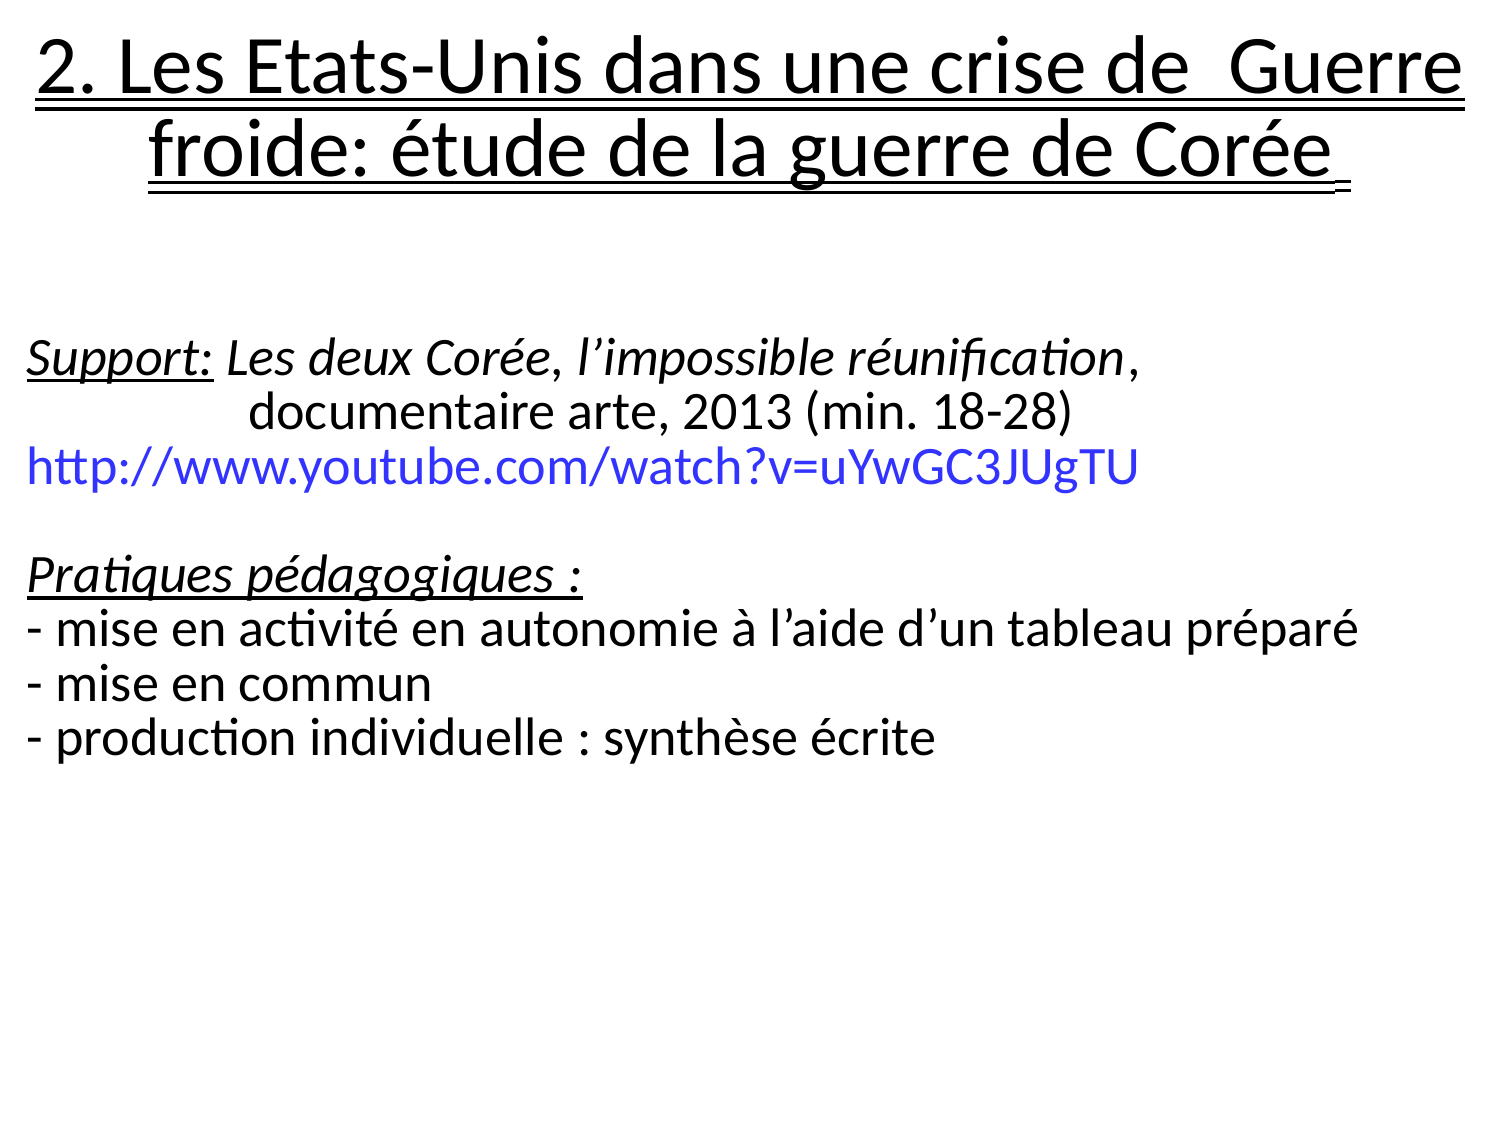

2. Les Etats-Unis dans une crise de Guerre froide: étude de la guerre de Corée
Support: Les deux Corée, l’impossible réunification,
			documentaire arte, 2013 (min. 18-28) http://www.youtube.com/watch?v=uYwGC3JUgTU
Pratiques pédagogiques :
- mise en activité en autonomie à l’aide d’un tableau préparé
- mise en commun
- production individuelle : synthèse écrite